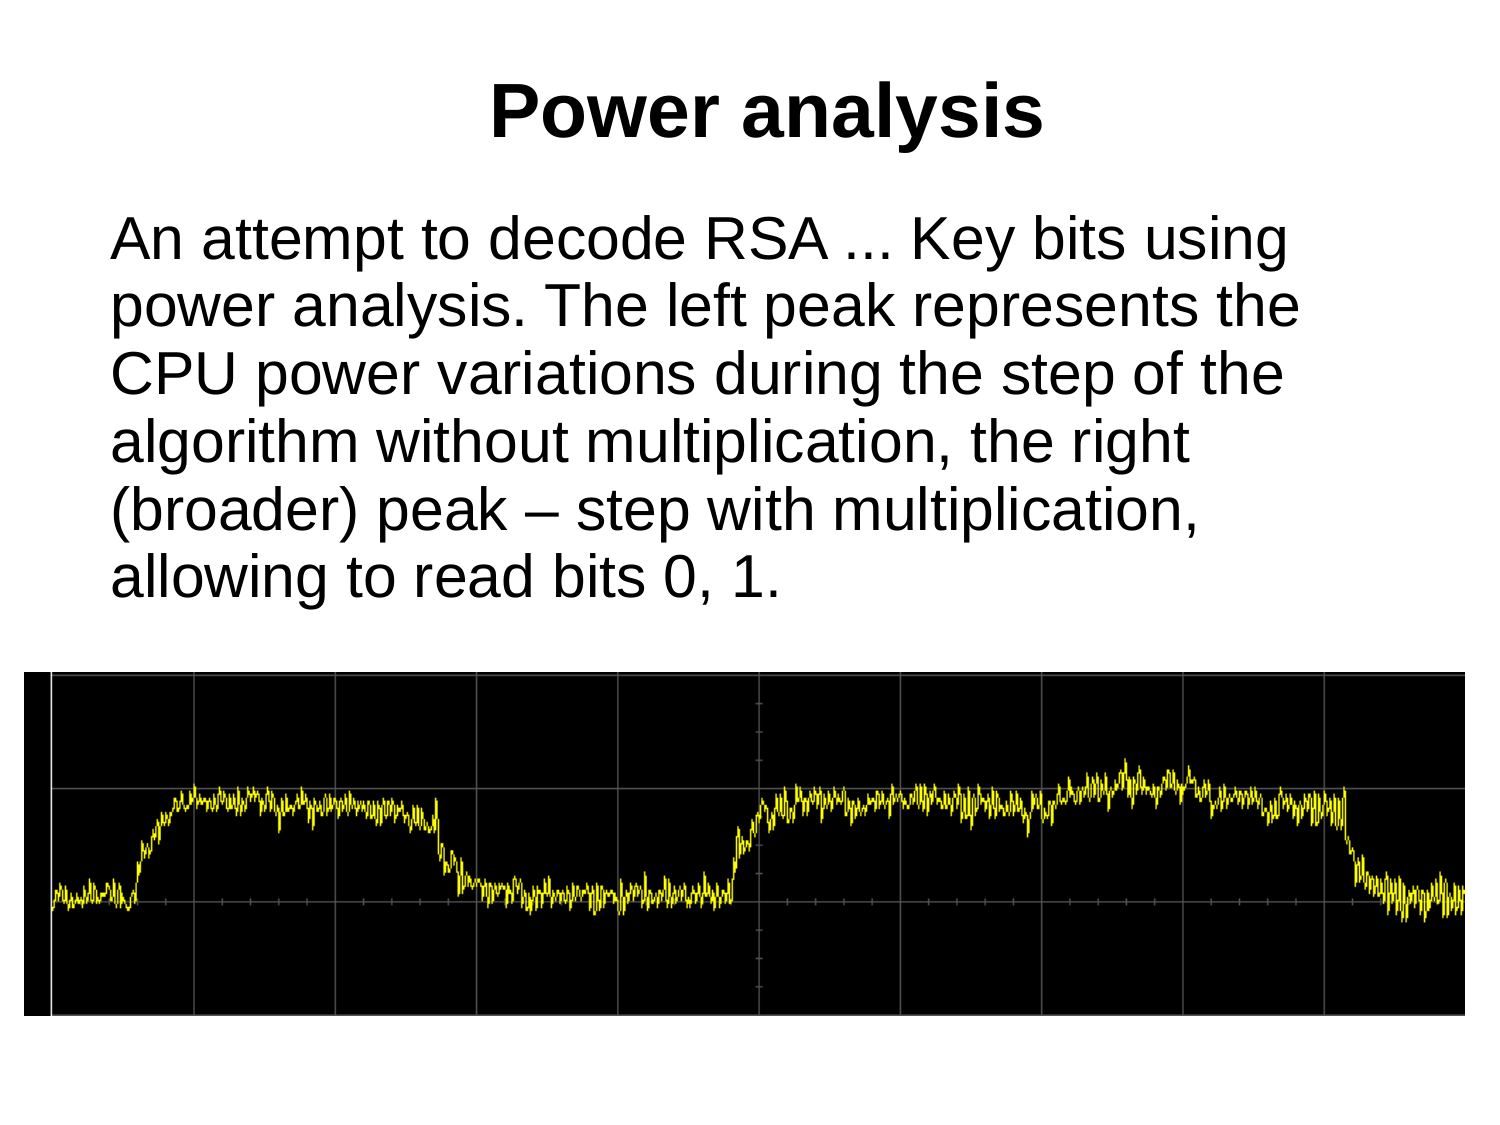

# Power analysis
An attempt to decode RSA ... Key bits using power analysis. The left peak represents the CPU power variations during the step of the algorithm without multiplication, the right (broader) peak – step with multiplication, allowing to read bits 0, 1.